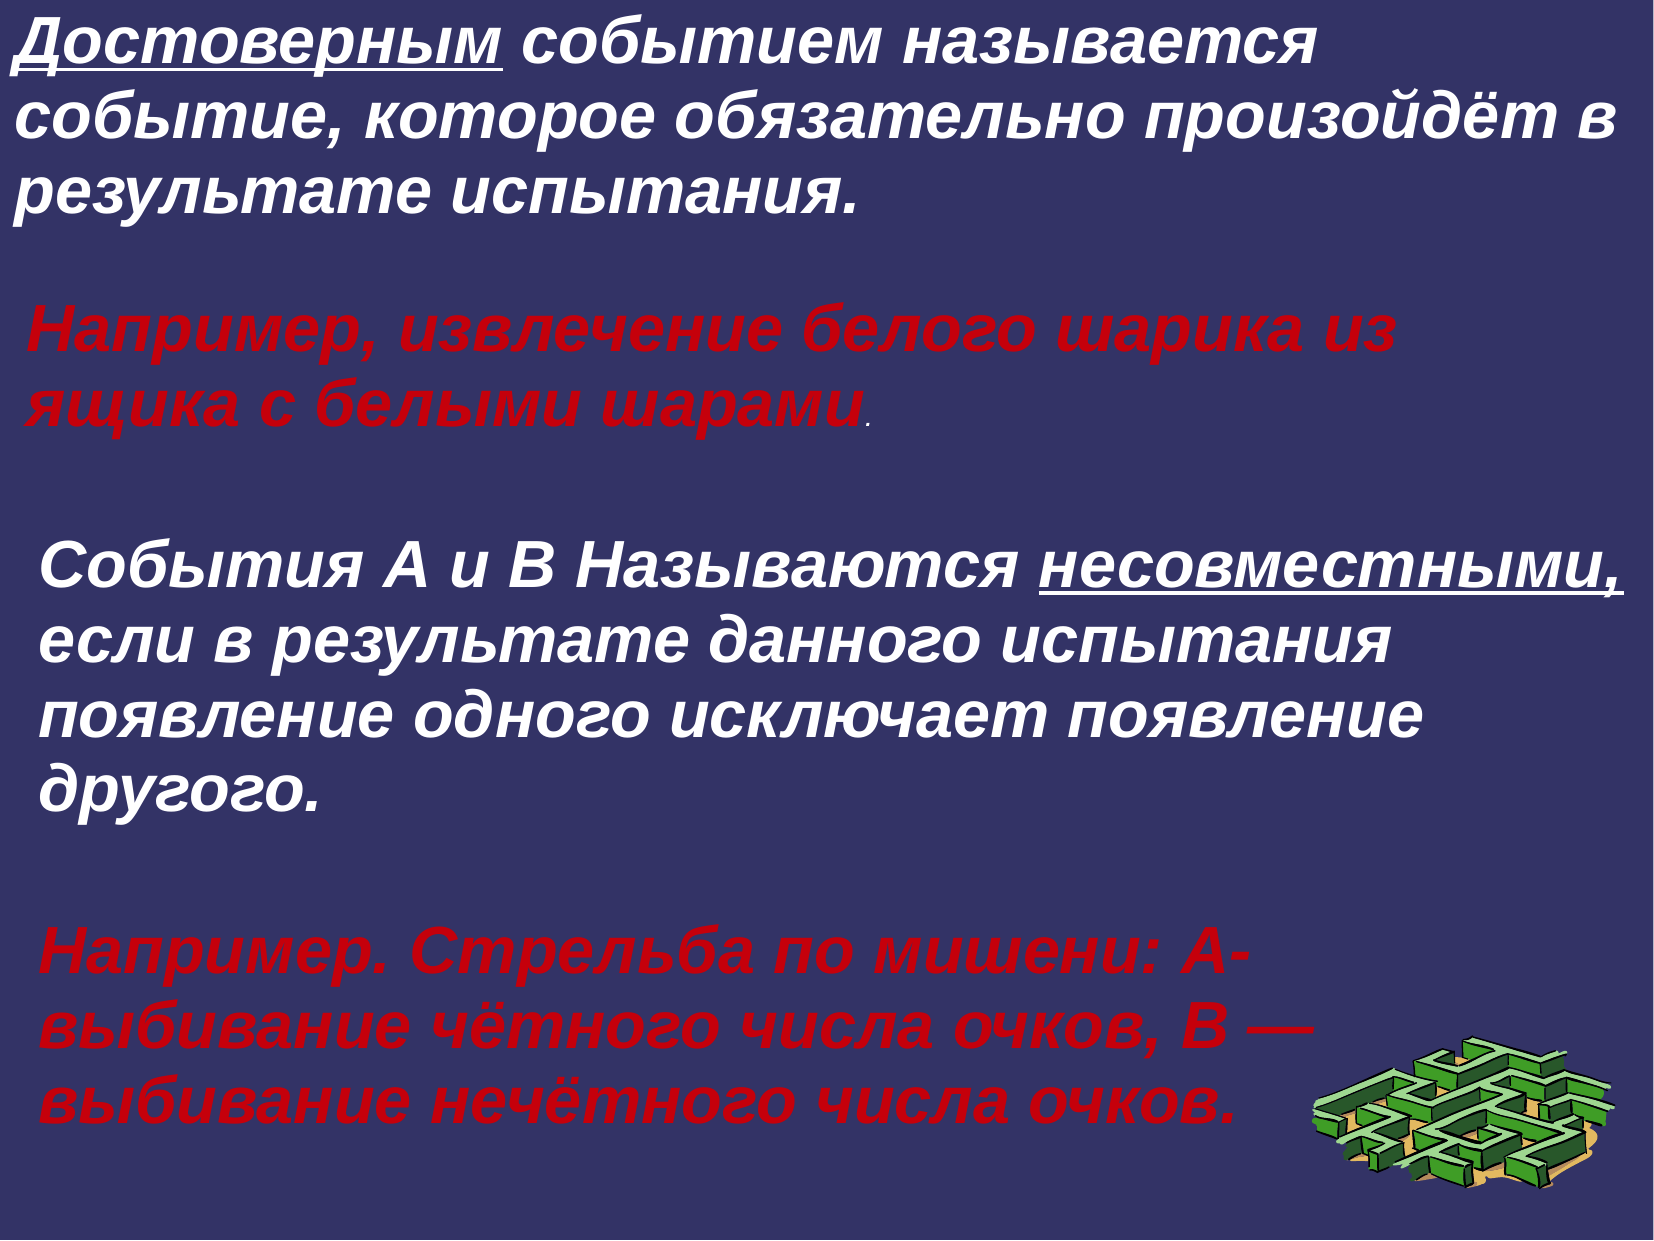

Достоверным событием называется событие, которое обязательно произойдёт в результате испытания.
Например, извлечение белого шарика из ящика с белыми шарами.
События А и В Называются несовместными, если в результате данного испытания появление одного исключает появление другого.
Например. Стрельба по мишени: А- выбивание чётного числа очков, В — выбивание нечётного числа очков.